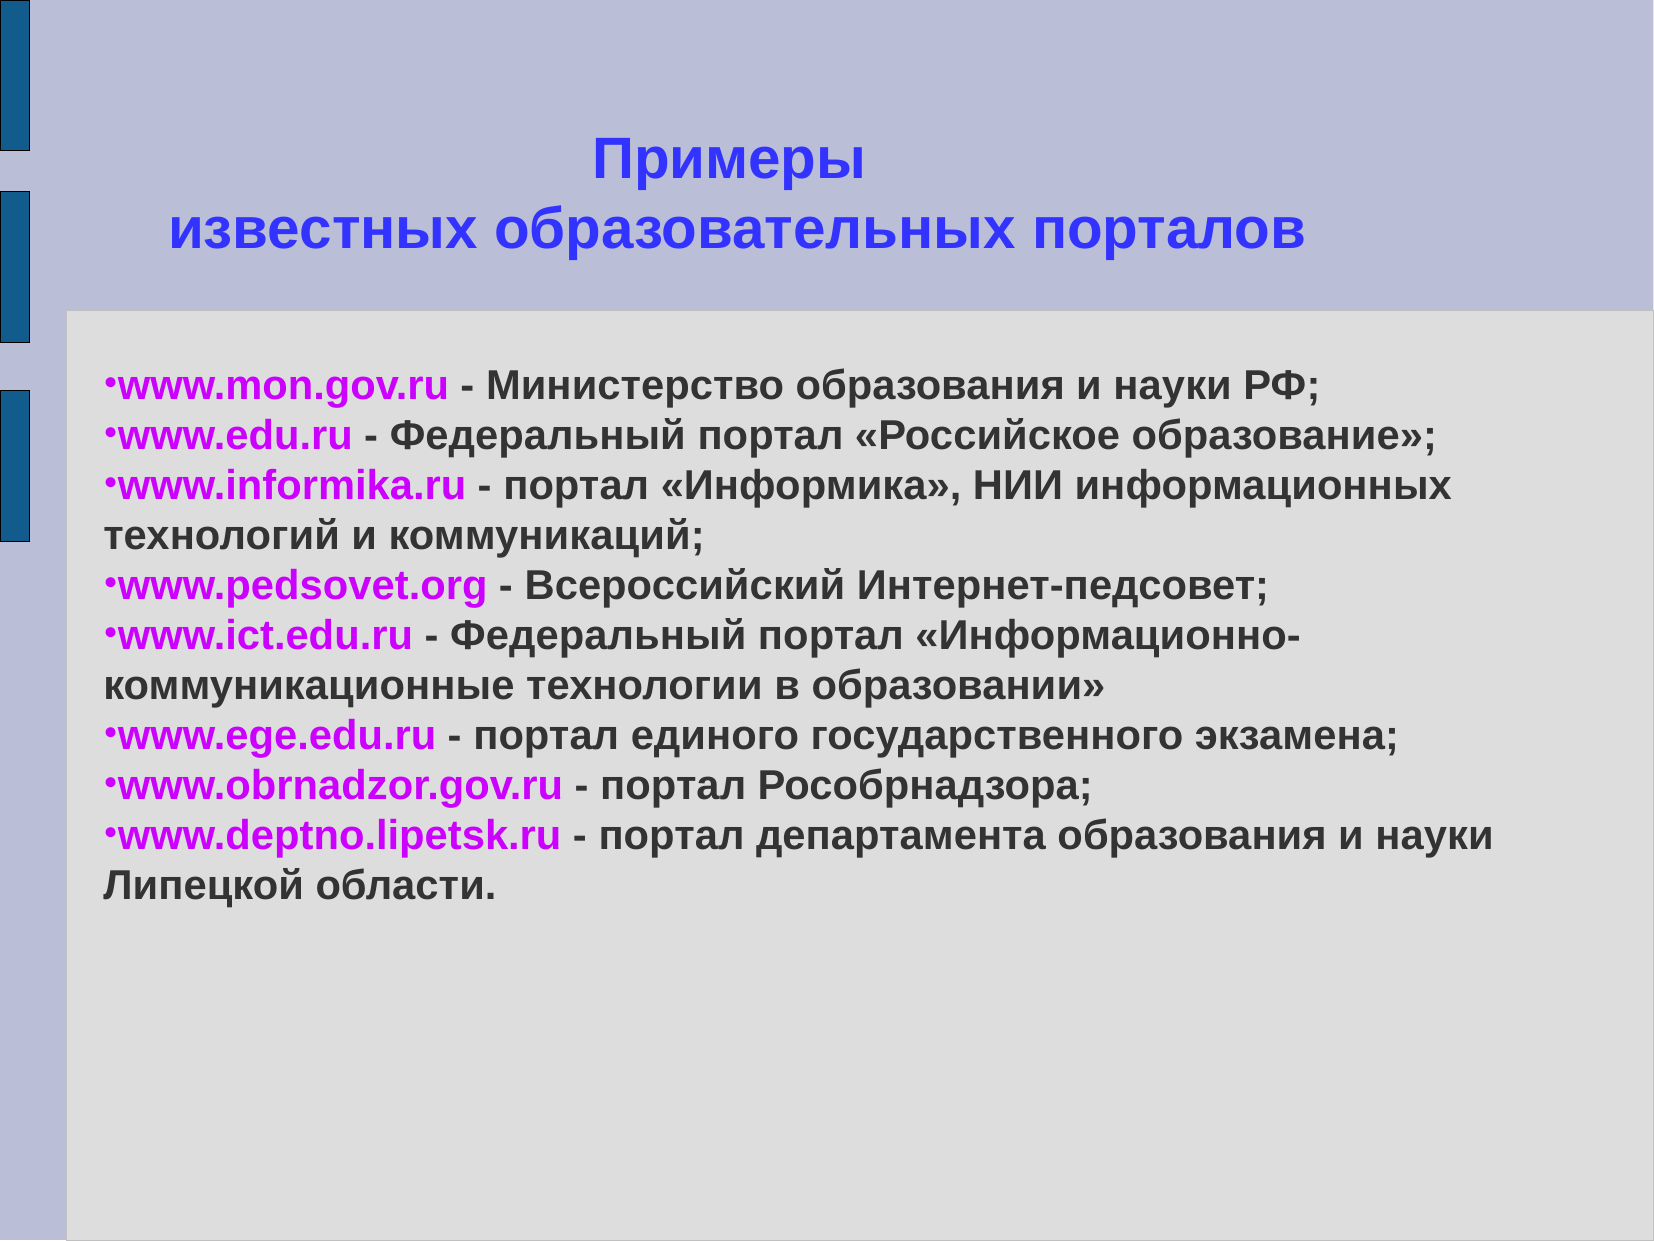

Примеры
известных образовательных порталов
www.mon.gov.ru - Министерство образования и науки РФ;
www.edu.ru - Федеральный портал «Российское образование»;
www.informika.ru - портал «Информика», НИИ информационных технологий и коммуникаций;
www.pedsovet.org - Всероссийский Интернет-педсовет;
www.ict.edu.ru - Федеральный портал «Информационно-коммуникационные технологии в образовании»
www.ege.edu.ru - портал единого государственного экзамена;
www.obrnadzor.gov.ru - портал Рособрнадзора;
www.deptno.lipetsk.ru - портал департамента образования и науки Липецкой области.